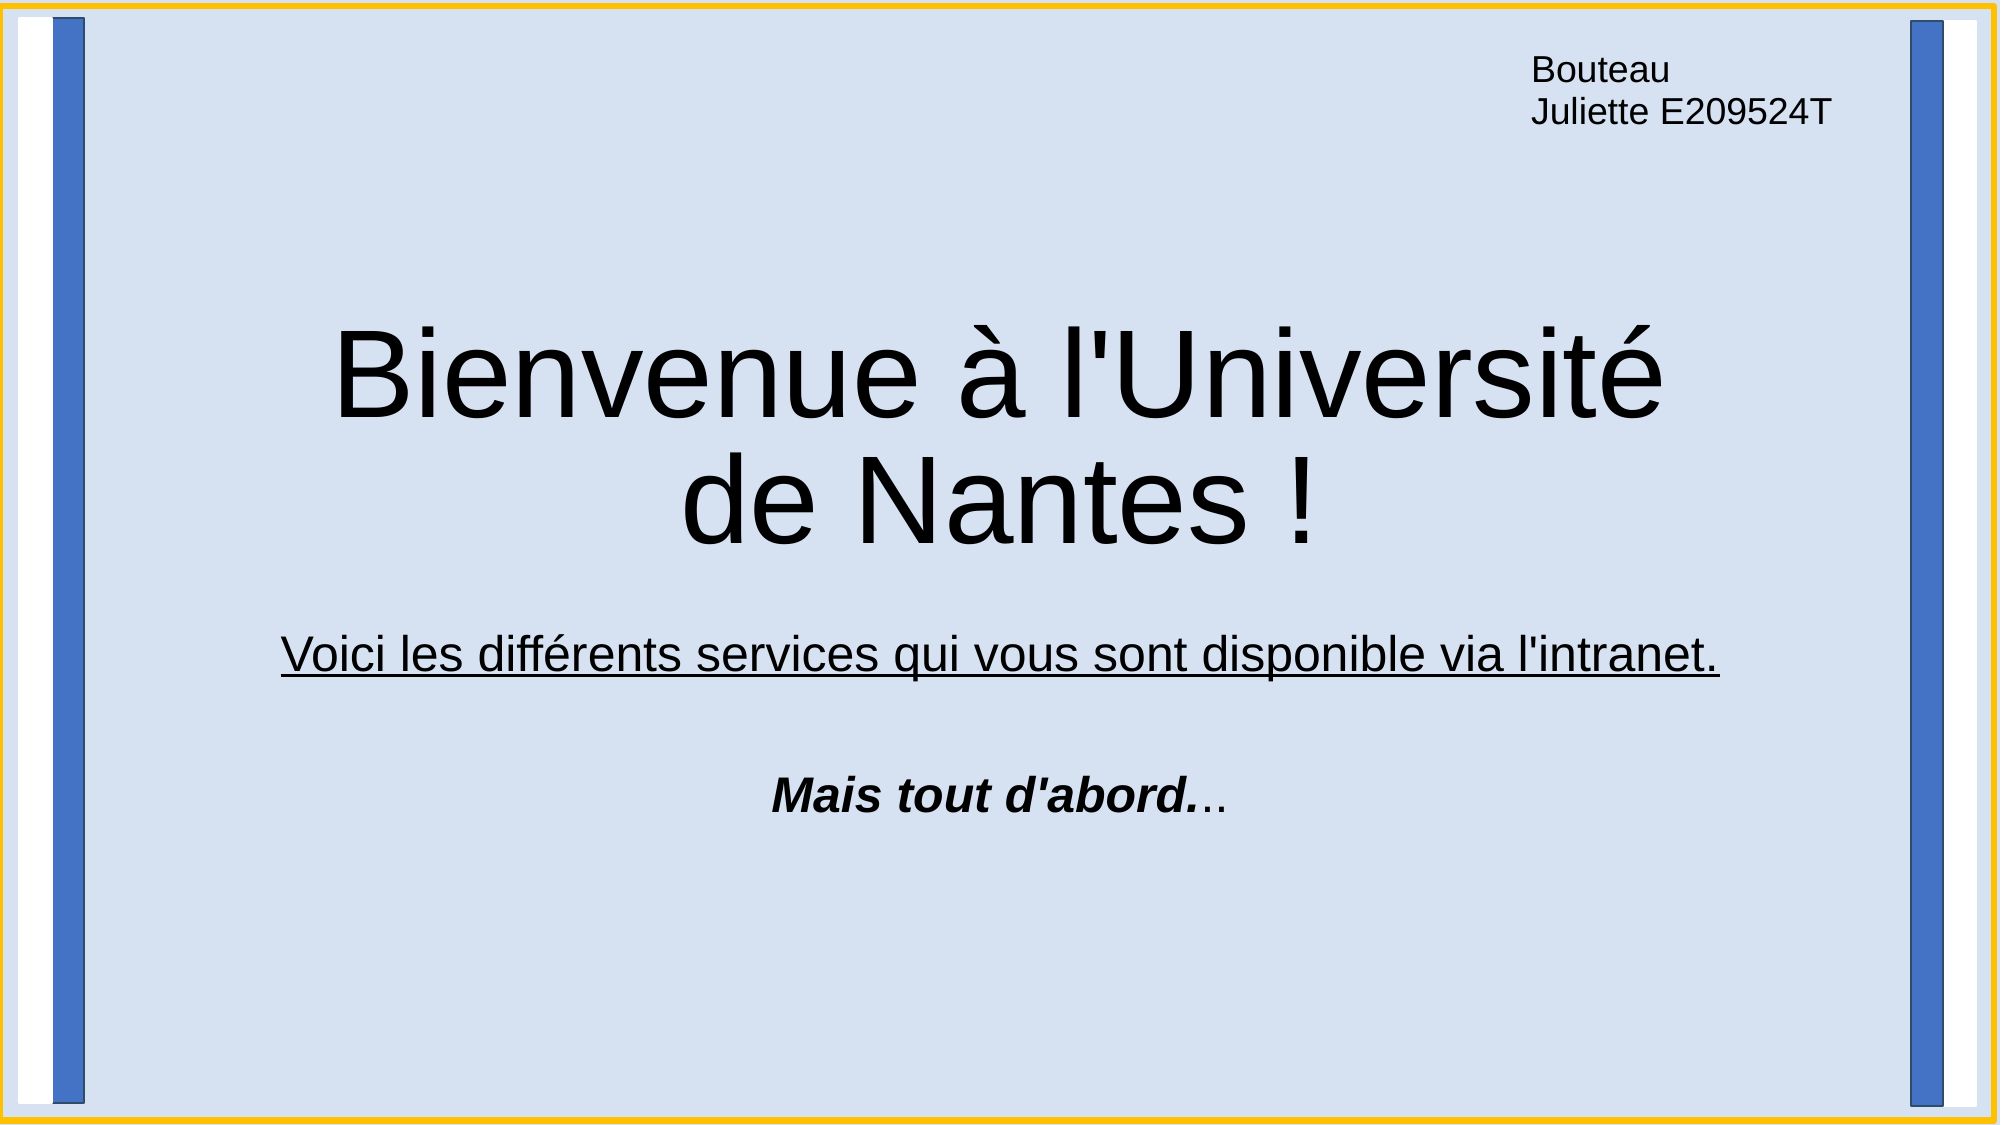

Bouteau
Juliette E209524T
# Bienvenue à l'Université de Nantes !
Voici les différents services qui vous sont disponible via l'intranet.
Mais tout d'abord...